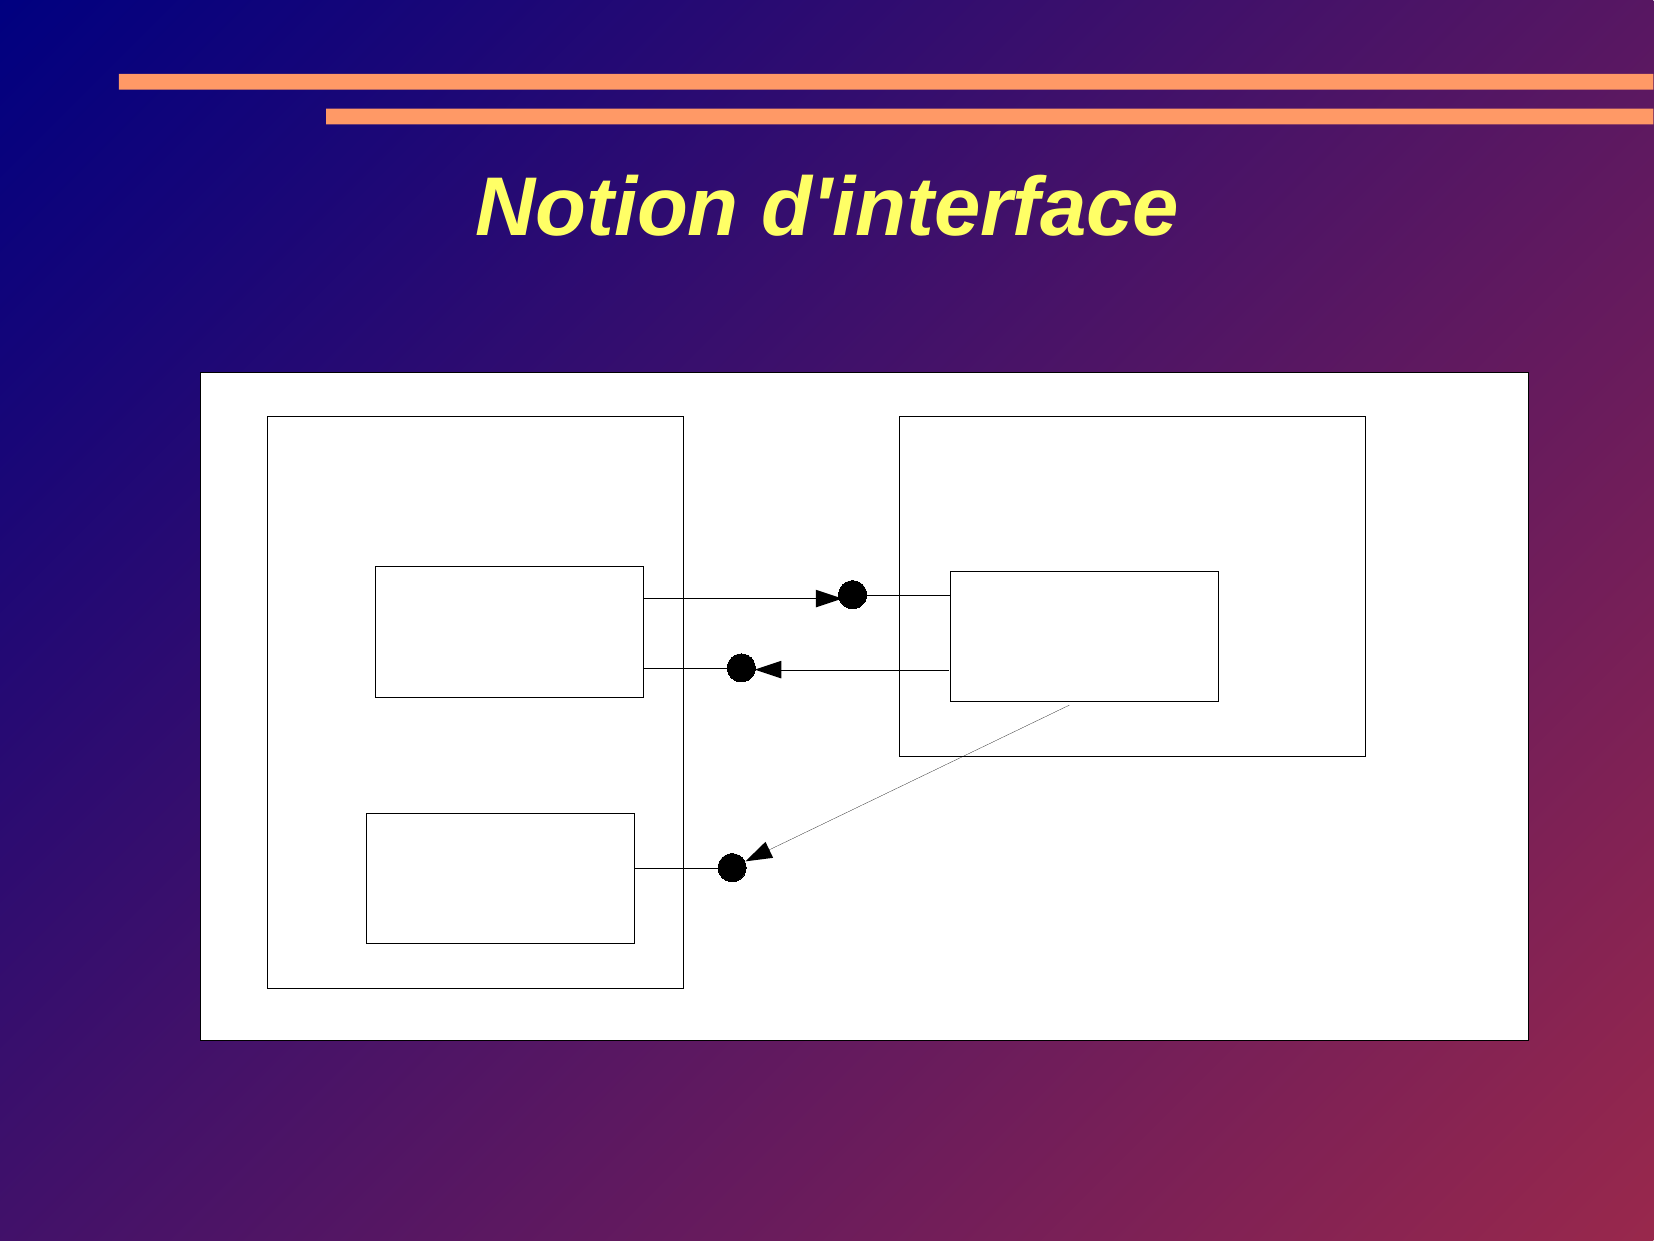

# Notion d'interface
Machine A
Objet 1
Objet 2
Machine B
Objet 3